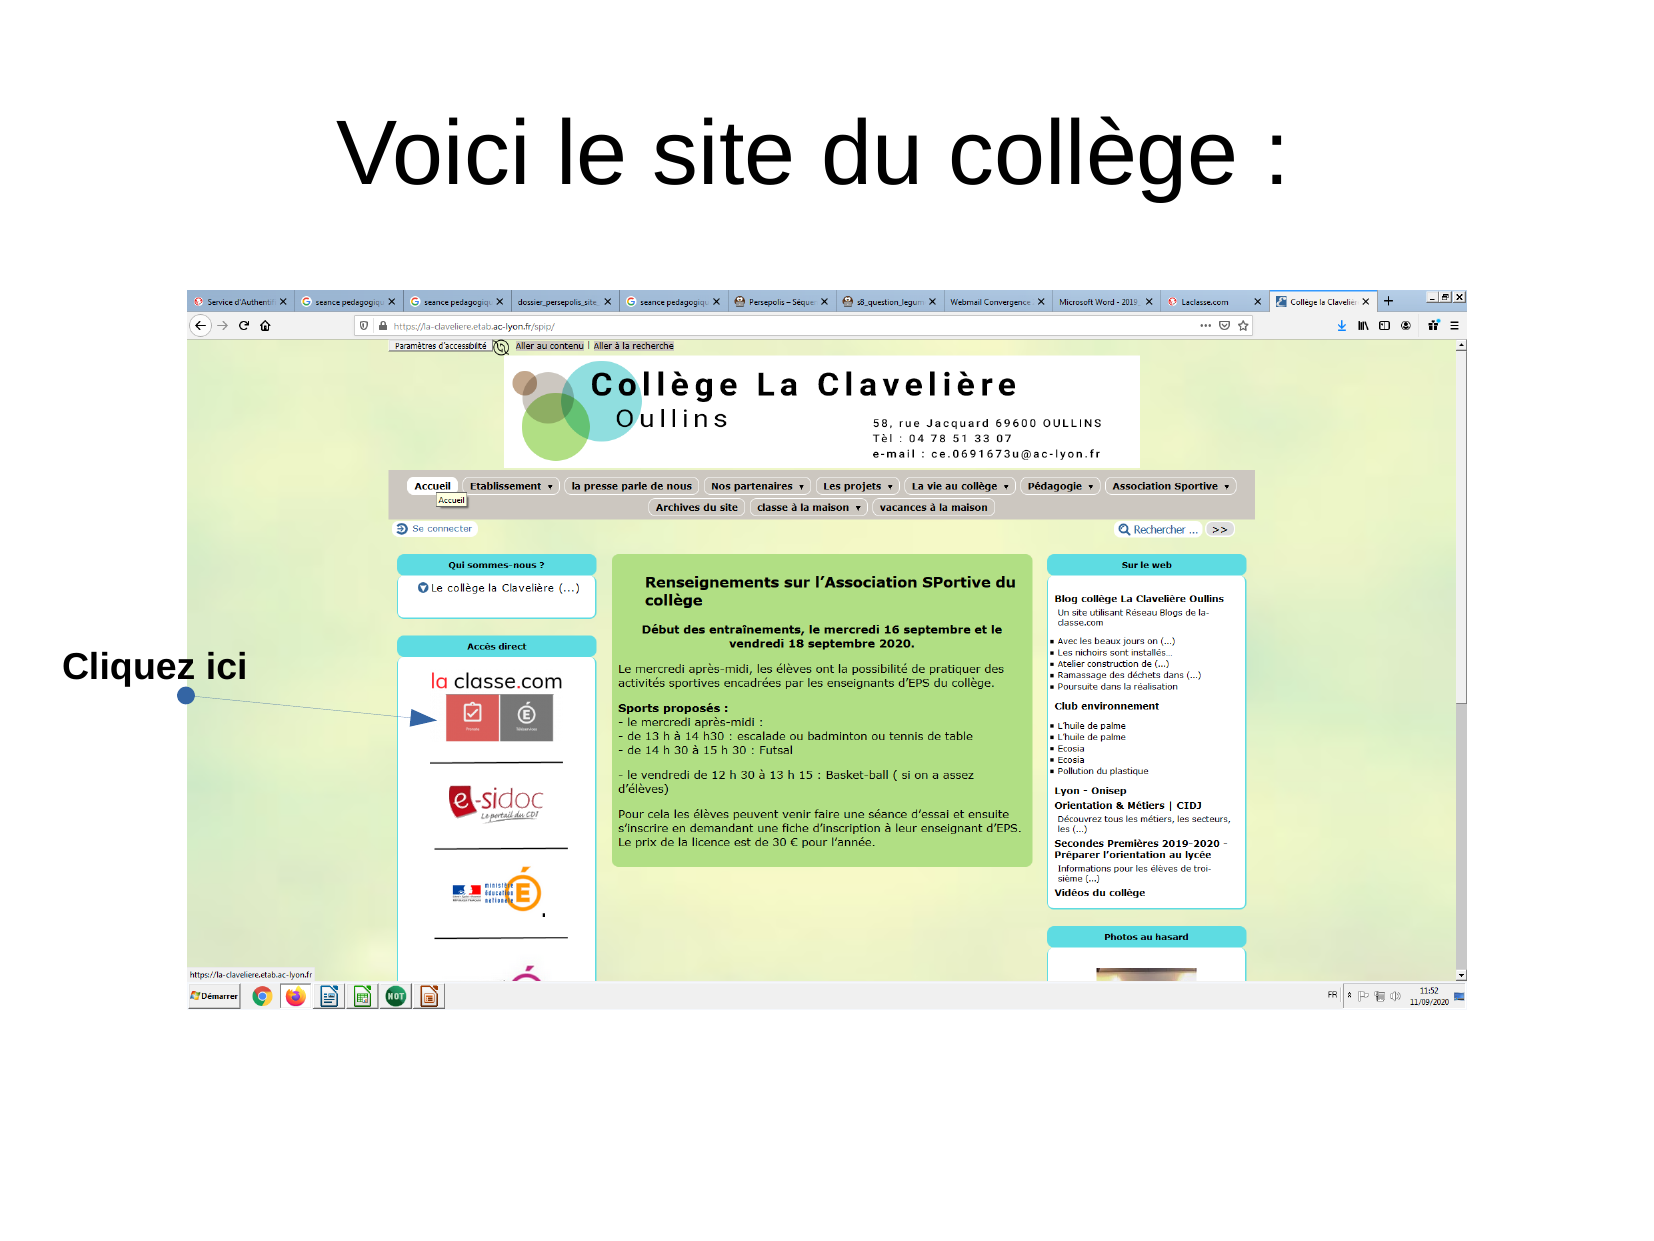

# Voici le site du collège :
Cliquez ici